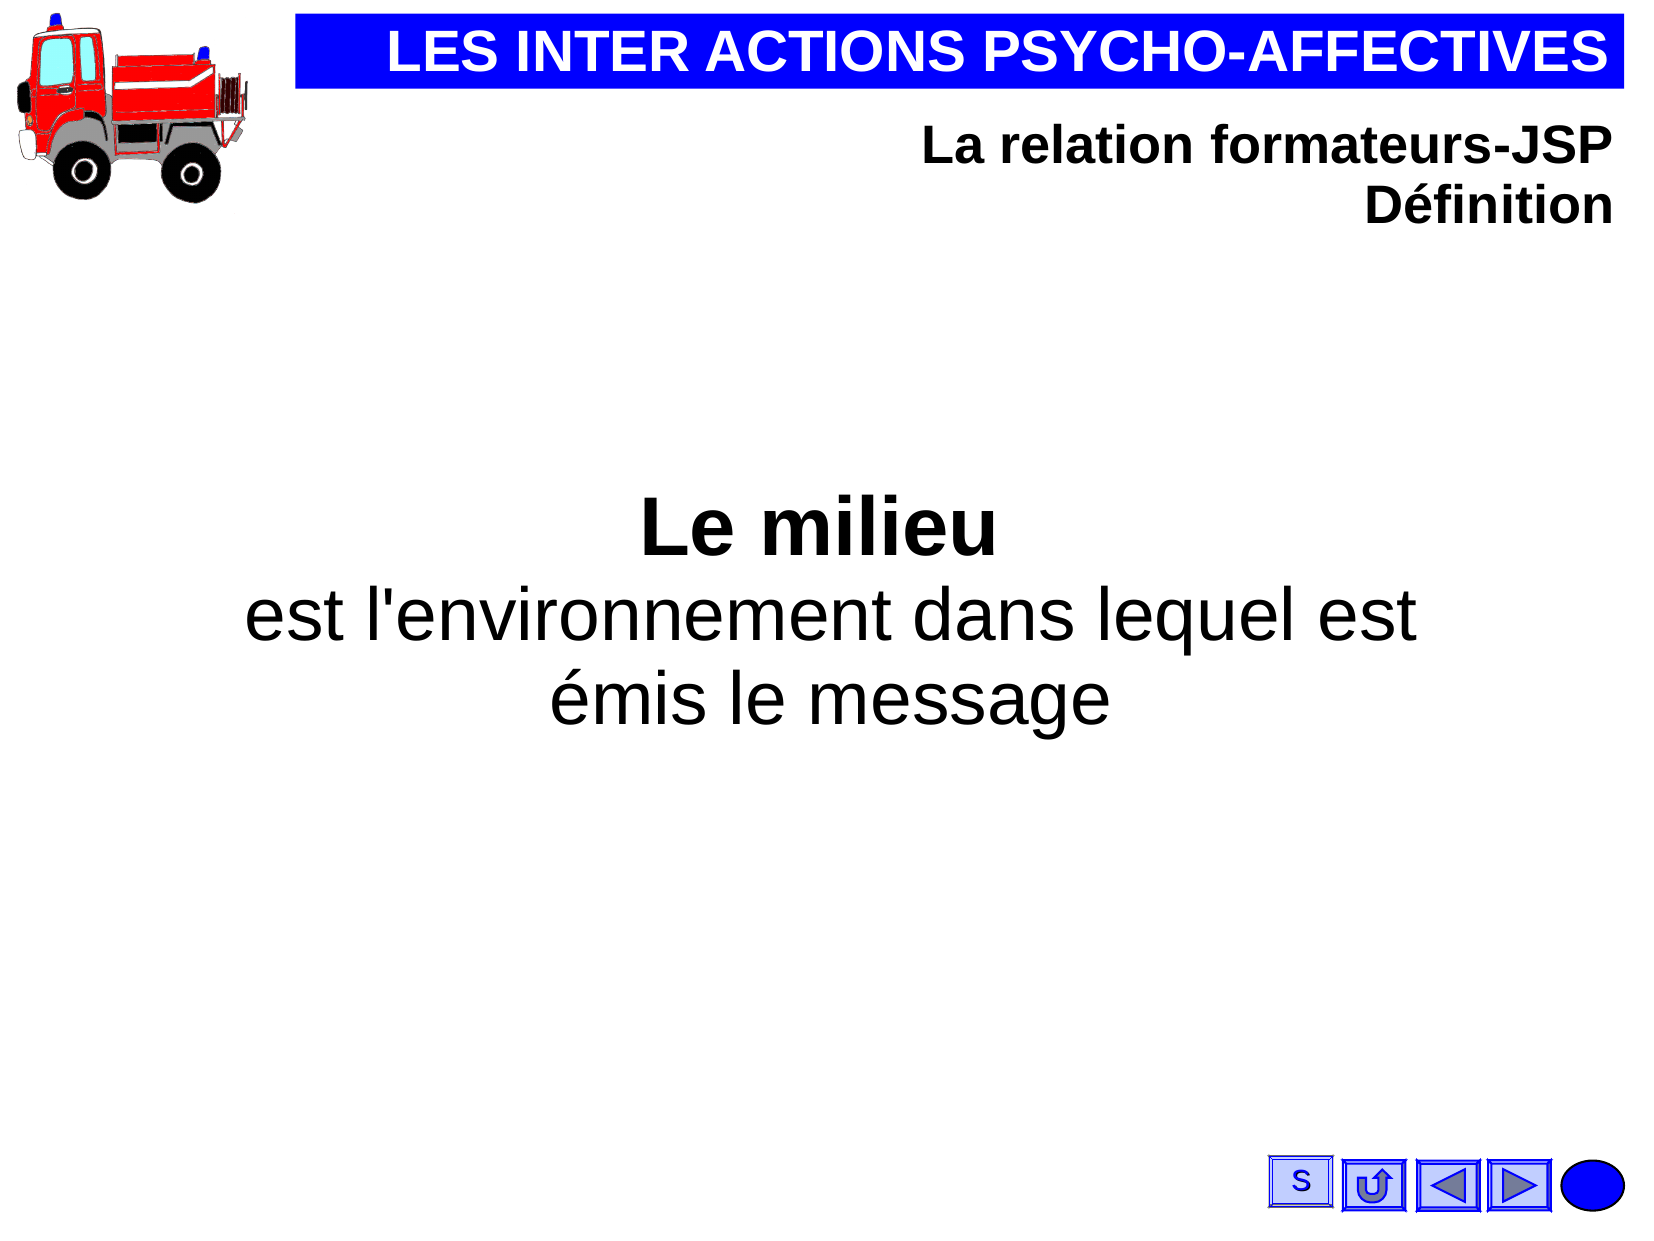

LES INTER ACTIONS PSYCHO-AFFECTIVES
La relation formateurs-JSP
Définition
#
Le milieu
est l'environnement dans lequel est émis le message